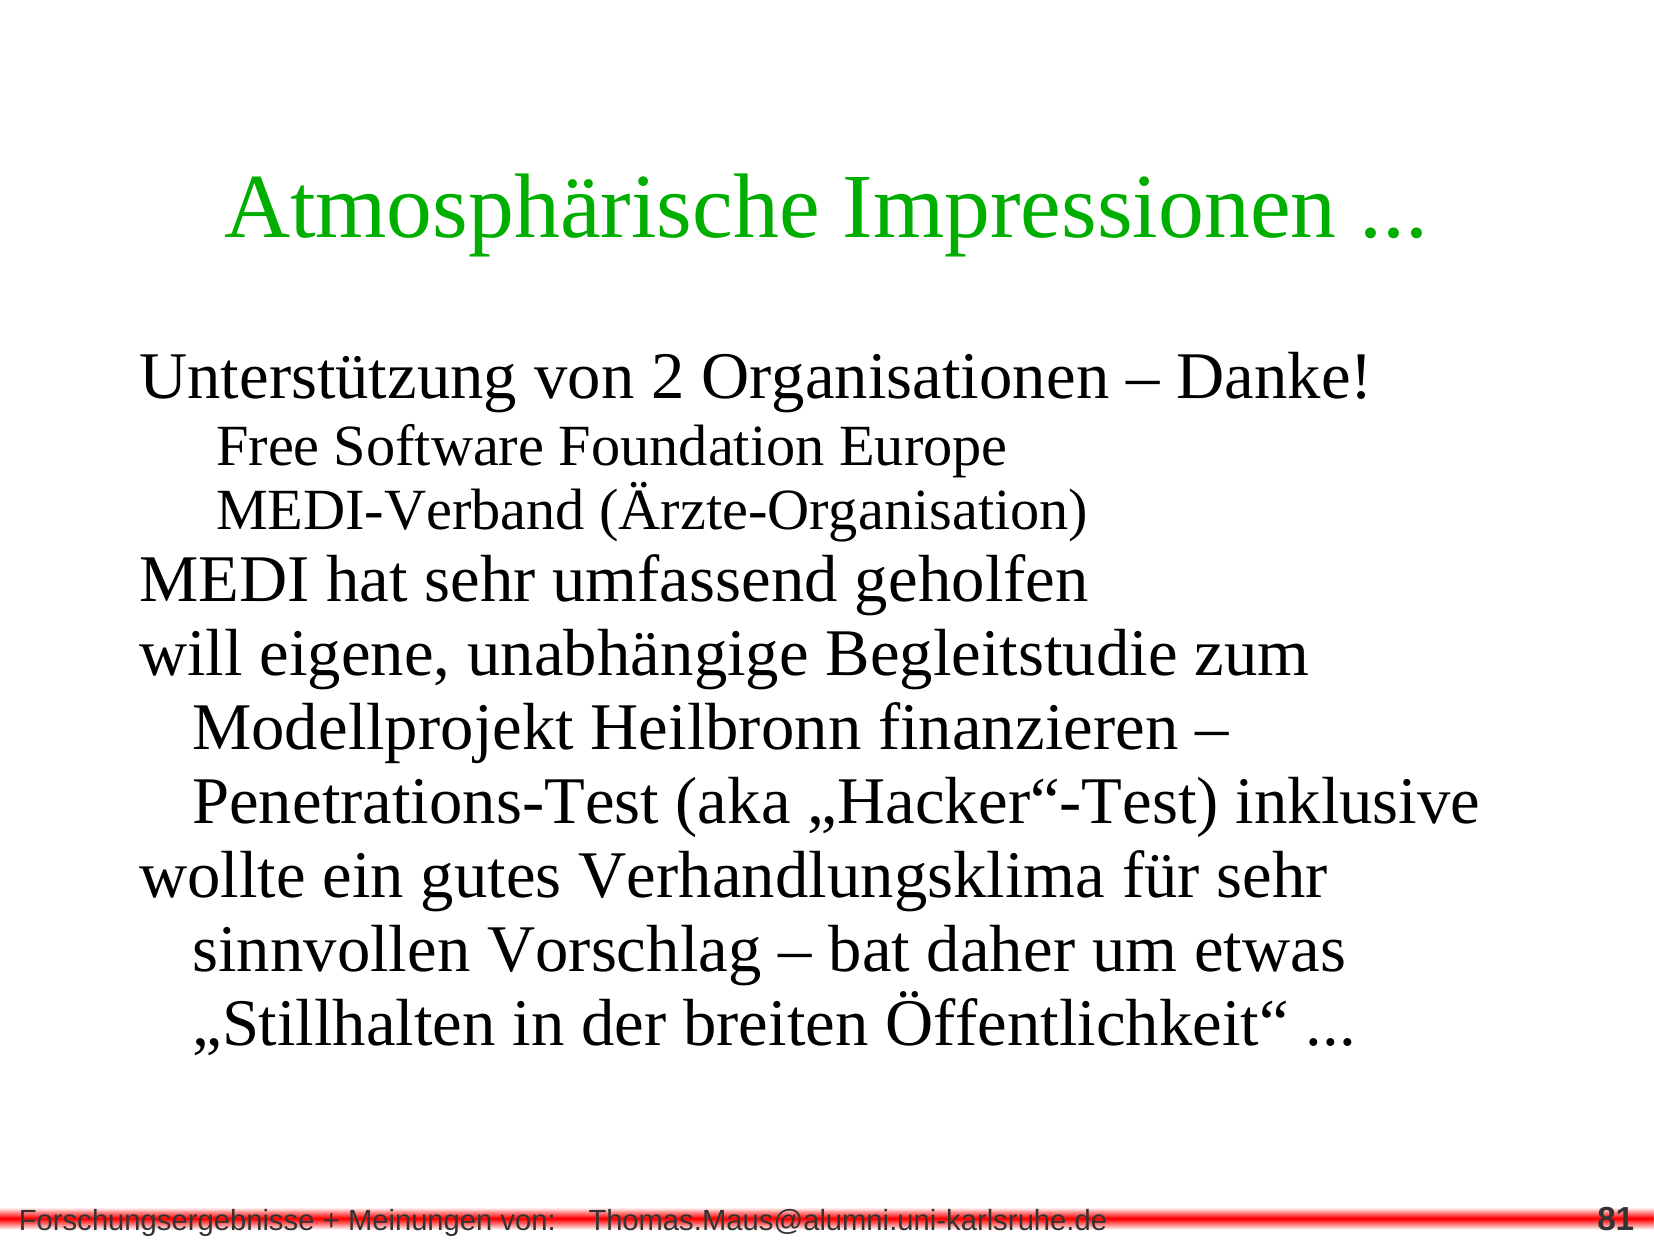

# Atmosphärische Impressionen ...
Unterstützung von 2 Organisationen – Danke!
Free Software Foundation Europe
MEDI-Verband (Ärzte-Organisation)
MEDI hat sehr umfassend geholfen
will eigene, unabhängige Begleitstudie zum Modellprojekt Heilbronn finanzieren – Penetrations-Test (aka „Hacker“-Test) inklusive
wollte ein gutes Verhandlungsklima für sehr sinnvollen Vorschlag – bat daher um etwas
„Stillhalten in der breiten Öffentlichkeit“ ...